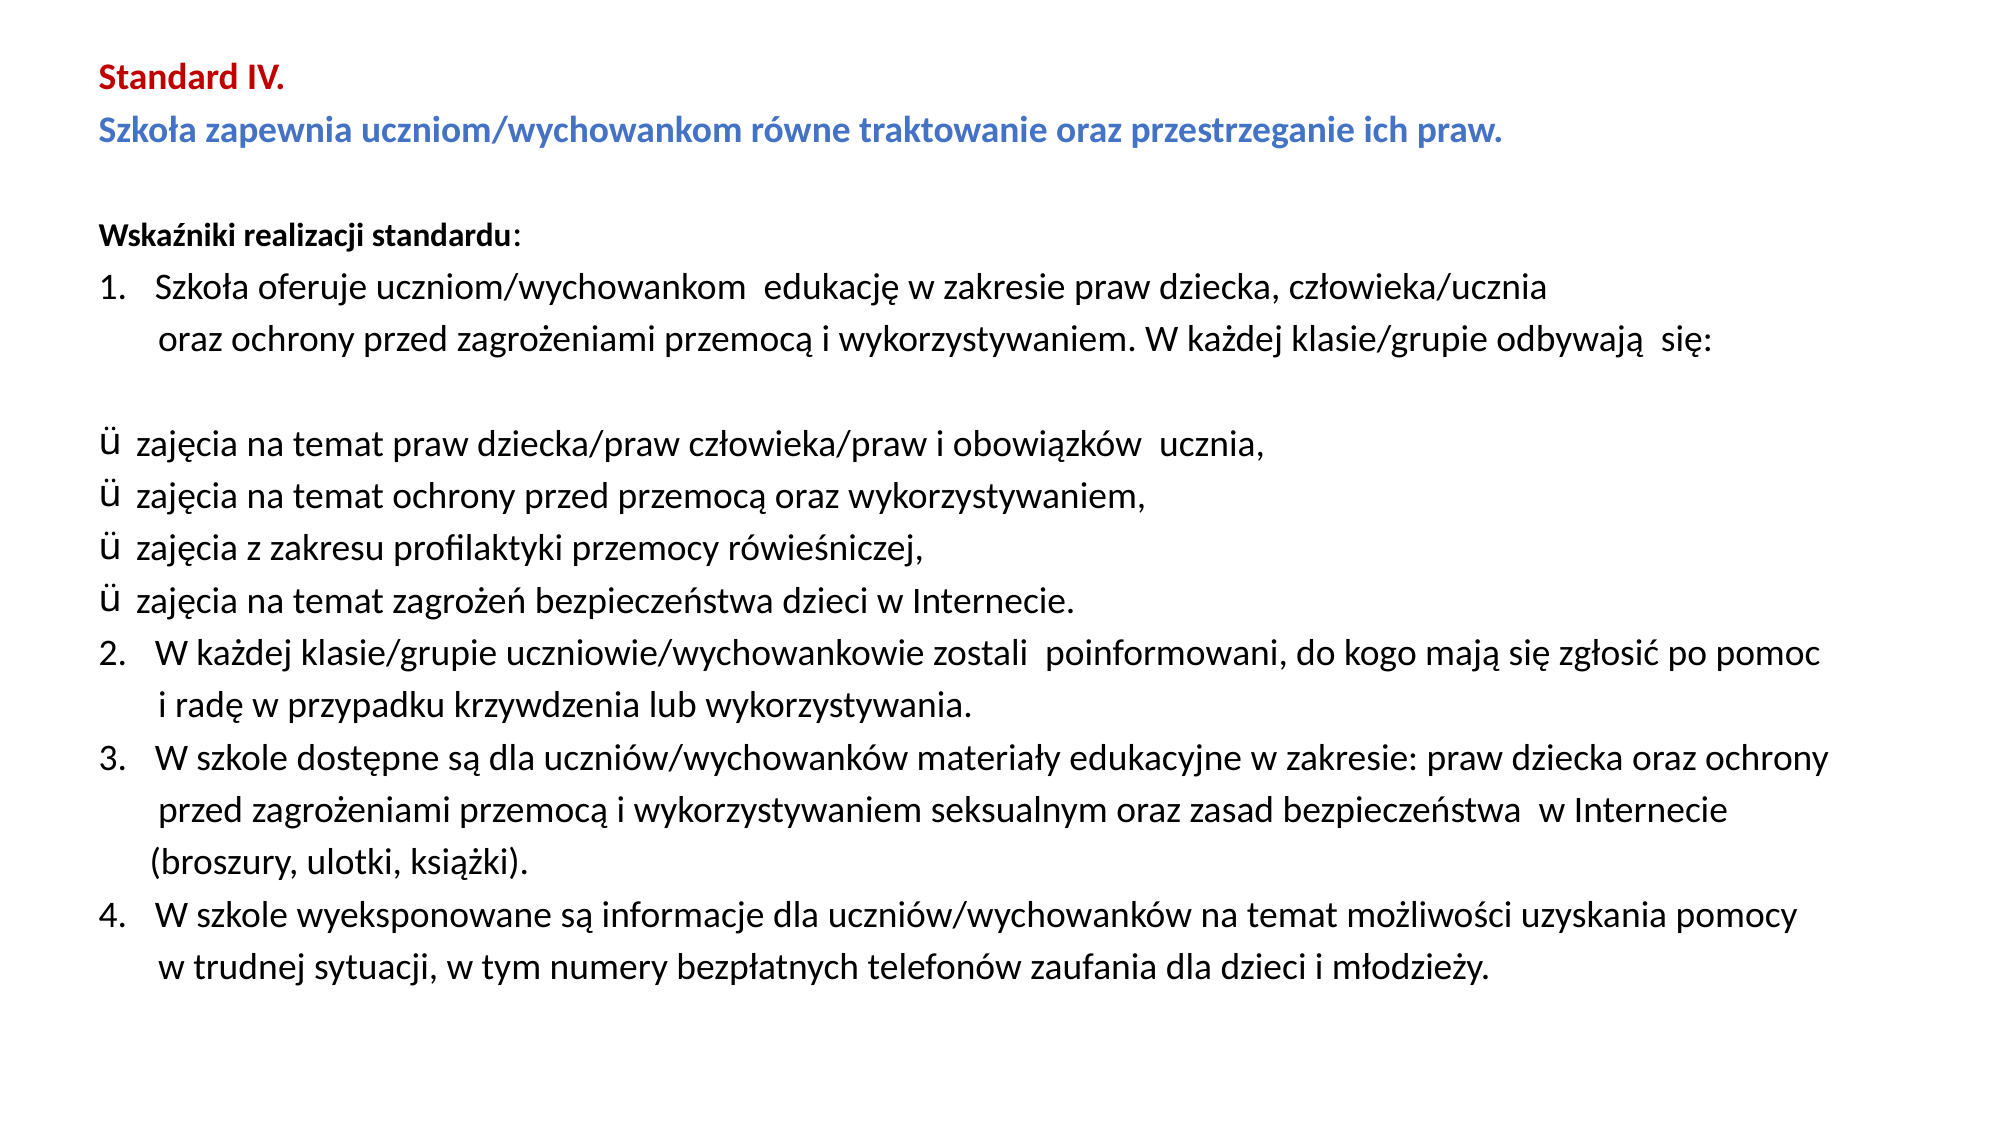

# Standard IV.
Szkoła zapewnia uczniom/wychowankom równe traktowanie oraz przestrzeganie ich praw.
Wskaźniki realizacji standardu:
Szkoła oferuje uczniom/wychowankom edukację w zakresie praw dziecka, człowieka/ucznia
 oraz ochrony przed zagrożeniami przemocą i wykorzystywaniem. W każdej klasie/grupie odbywają się:
zajęcia na temat praw dziecka/praw człowieka/praw i obowiązków ucznia,
zajęcia na temat ochrony przed przemocą oraz wykorzystywaniem,
zajęcia z zakresu profilaktyki przemocy rówieśniczej,
zajęcia na temat zagrożeń bezpieczeństwa dzieci w Internecie.
W każdej klasie/grupie uczniowie/wychowankowie zostali poinformowani, do kogo mają się zgłosić po pomoc
 i radę w przypadku krzywdzenia lub wykorzystywania.
W szkole dostępne są dla uczniów/wychowanków materiały edukacyjne w zakresie: praw dziecka oraz ochrony
 przed zagrożeniami przemocą i wykorzystywaniem seksualnym oraz zasad bezpieczeństwa w Internecie
 (broszury, ulotki, książki).
W szkole wyeksponowane są informacje dla uczniów/wychowanków na temat możliwości uzyskania pomocy
 w trudnej sytuacji, w tym numery bezpłatnych telefonów zaufania dla dzieci i młodzieży.